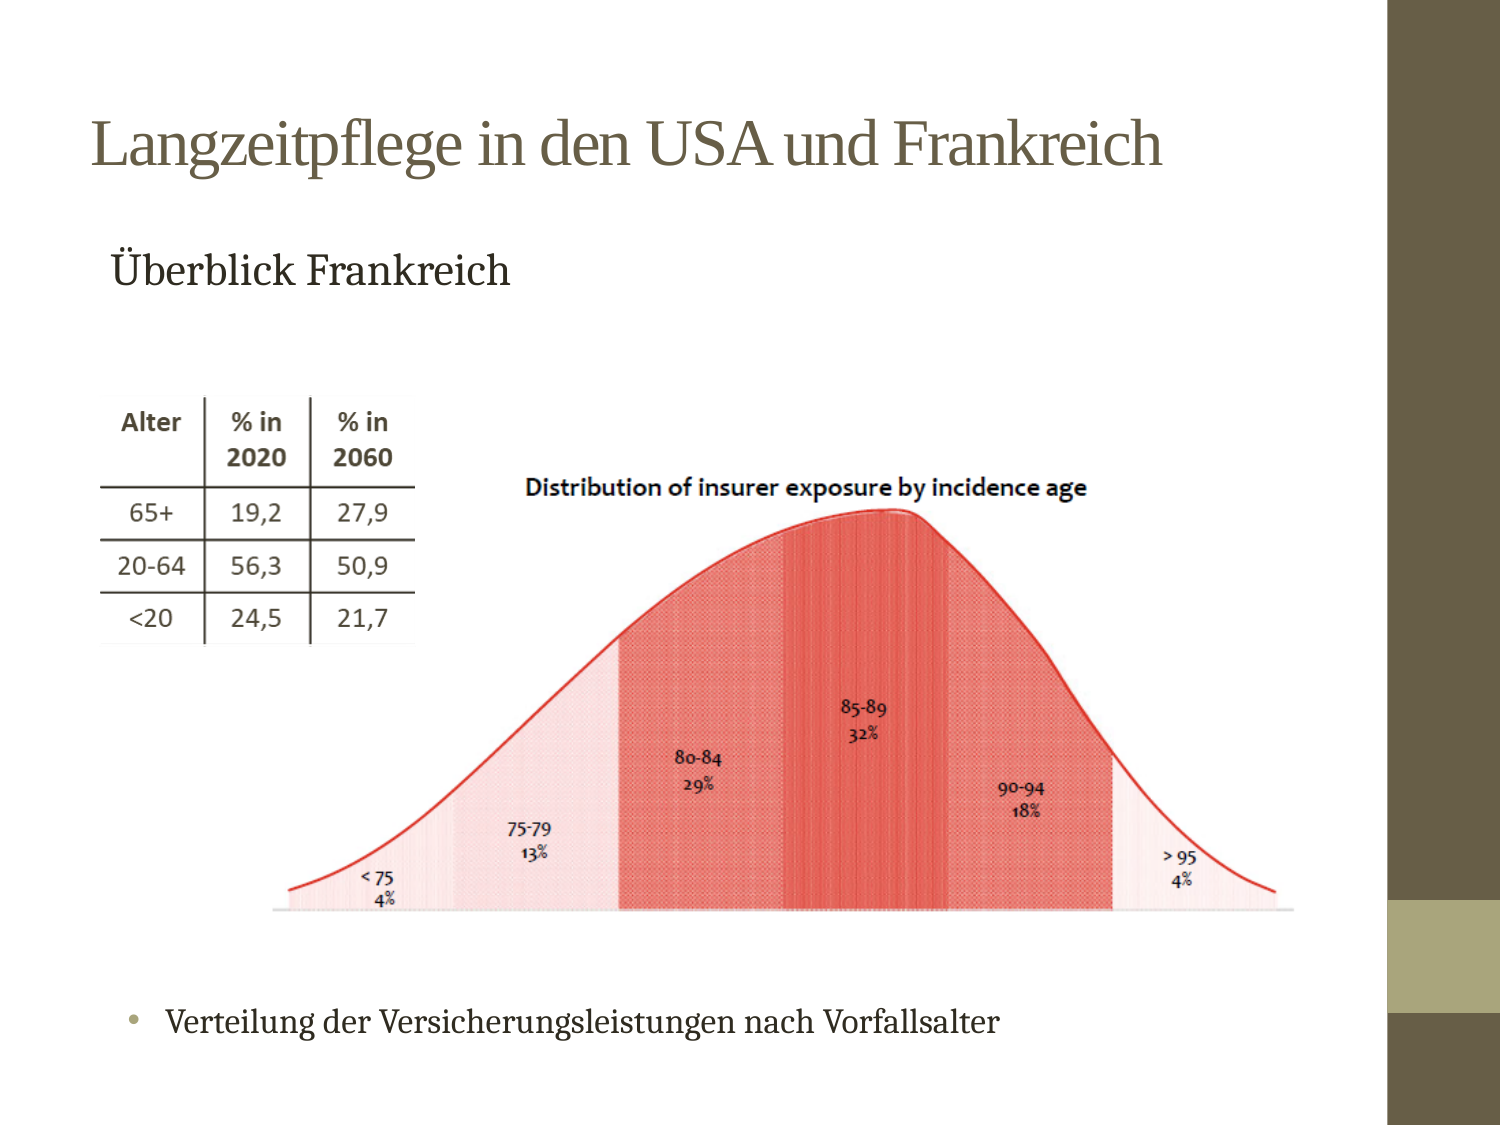

# Langzeitpflege in den USA und Frankreich
Überblick Frankreich
Verteilung der Versicherungsleistungen nach Vorfallsalter